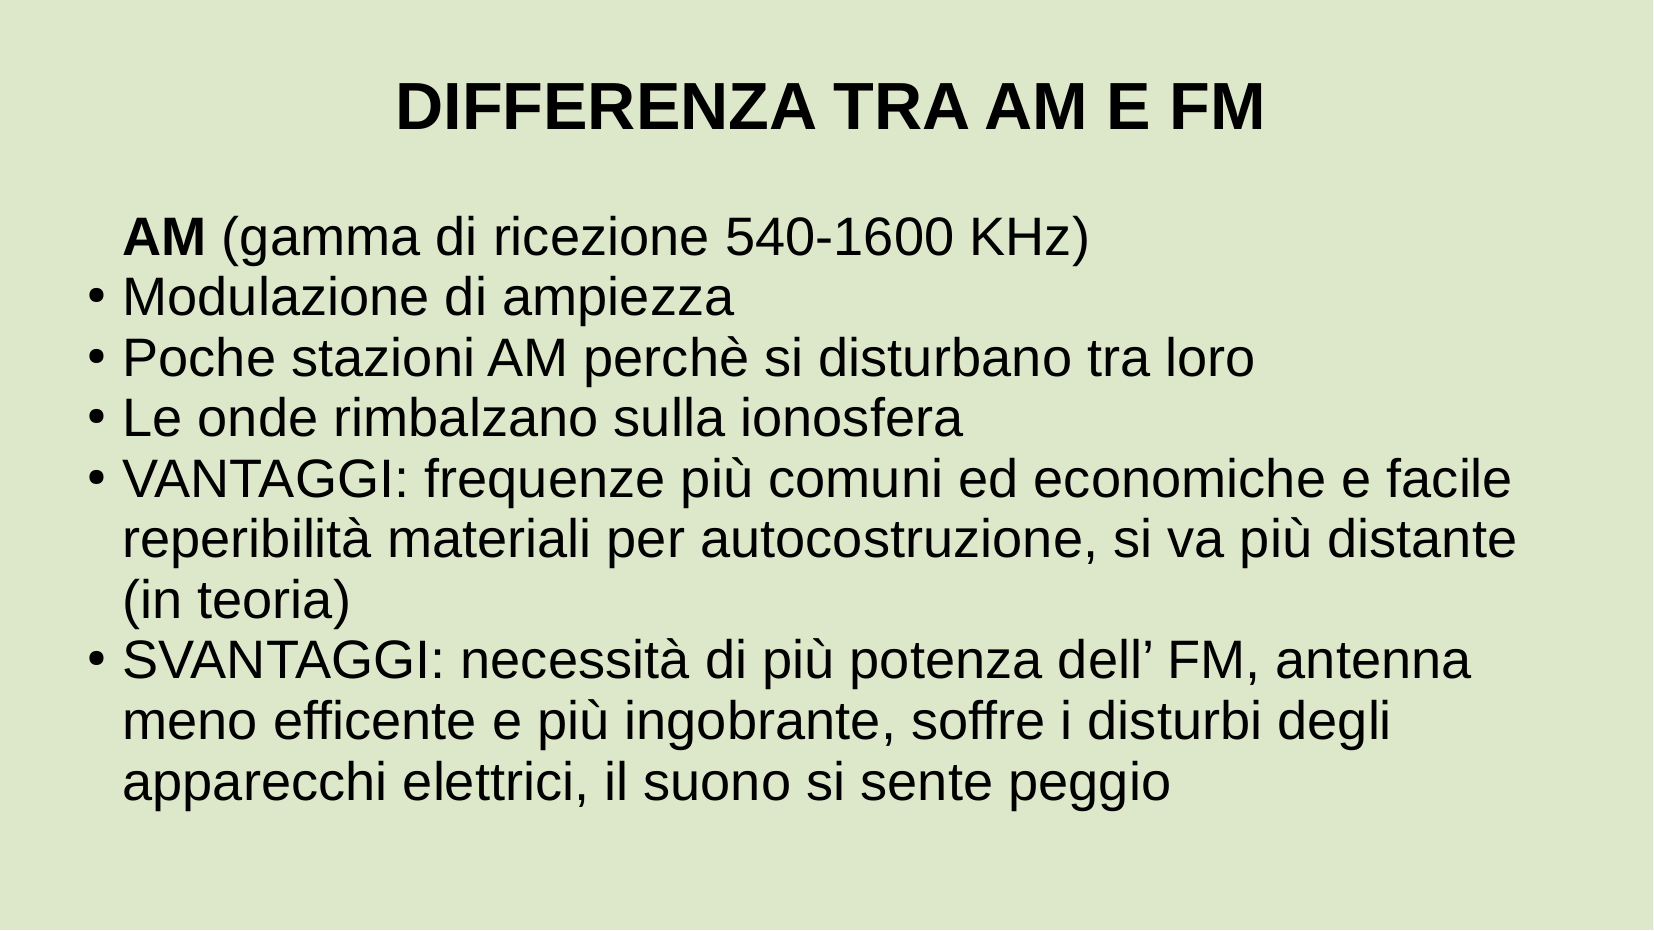

# DIFFERENZA TRA AM E FM
AM (gamma di ricezione 540-1600 KHz)
Modulazione di ampiezza
Poche stazioni AM perchè si disturbano tra loro
Le onde rimbalzano sulla ionosfera
VANTAGGI: frequenze più comuni ed economiche e facile reperibilità materiali per autocostruzione, si va più distante (in teoria)
SVANTAGGI: necessità di più potenza dell’ FM, antenna meno efficente e più ingobrante, soffre i disturbi degli apparecchi elettrici, il suono si sente peggio